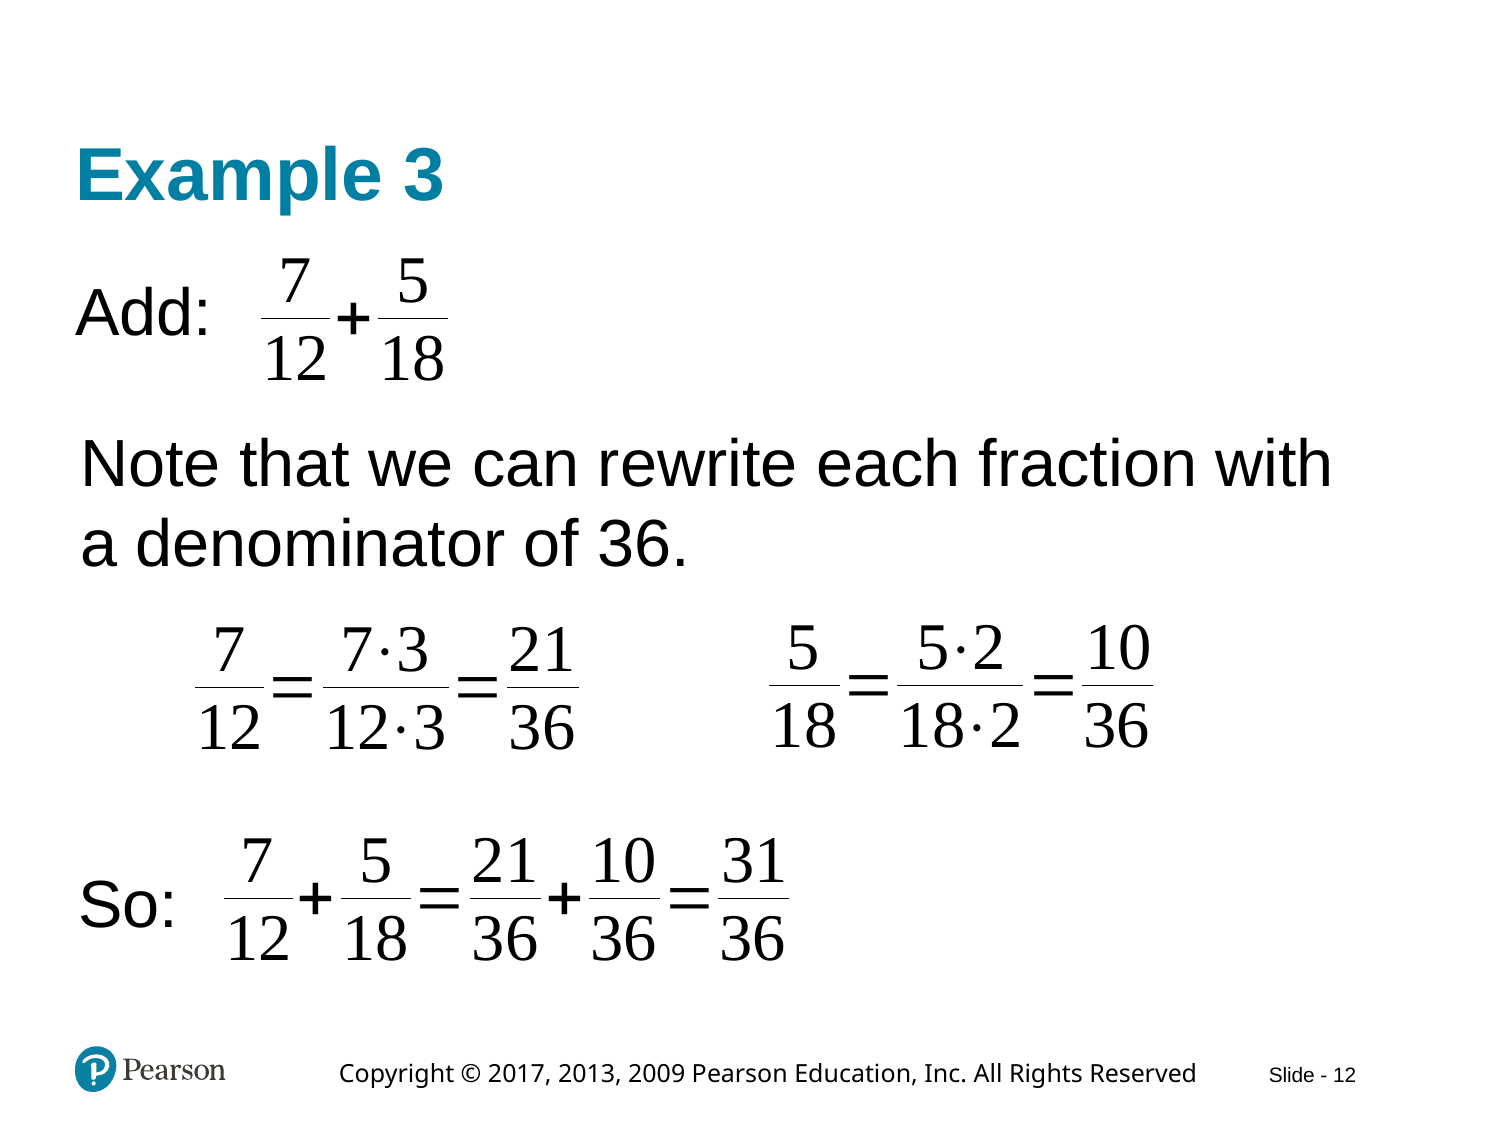

# Example 3
Add:
Note that we can rewrite each fraction with a denominator of 36.
So: